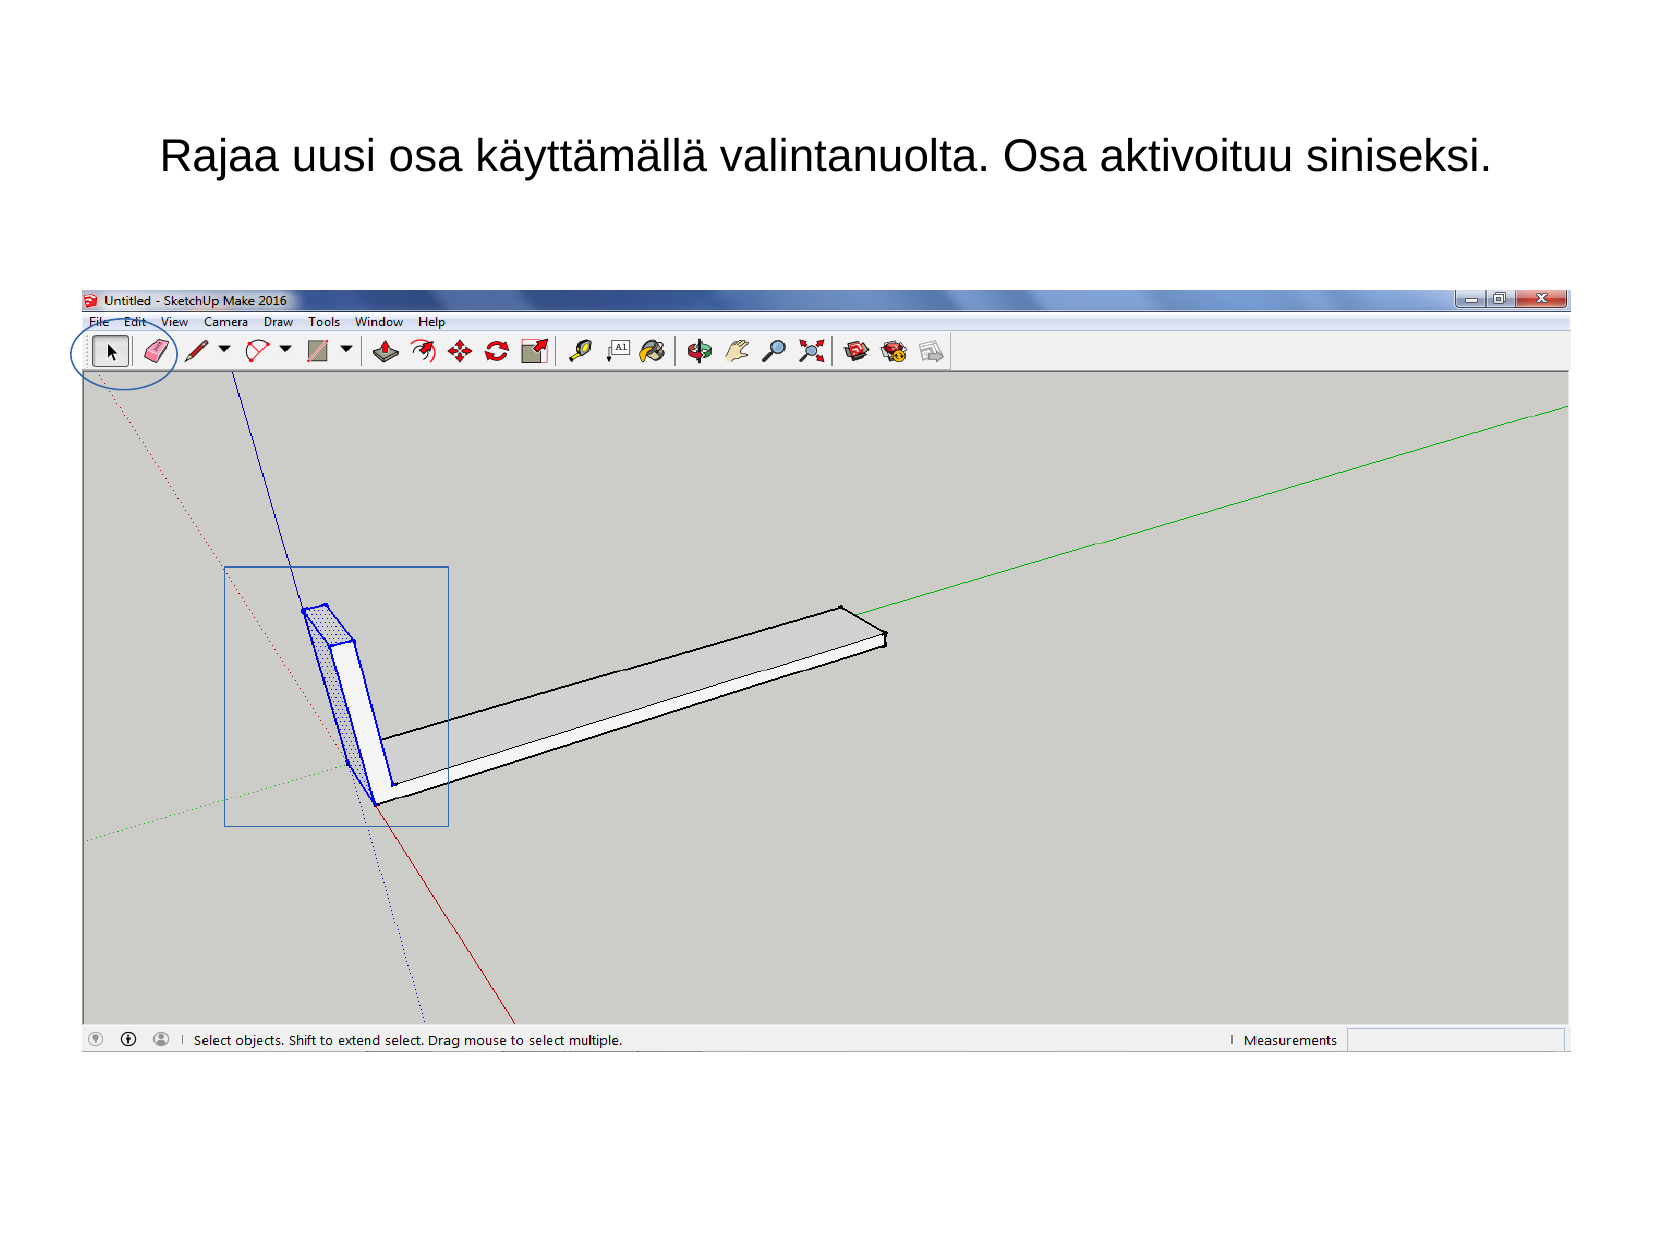

Rajaa uusi osa käyttämällä valintanuolta. Osa aktivoituu siniseksi.